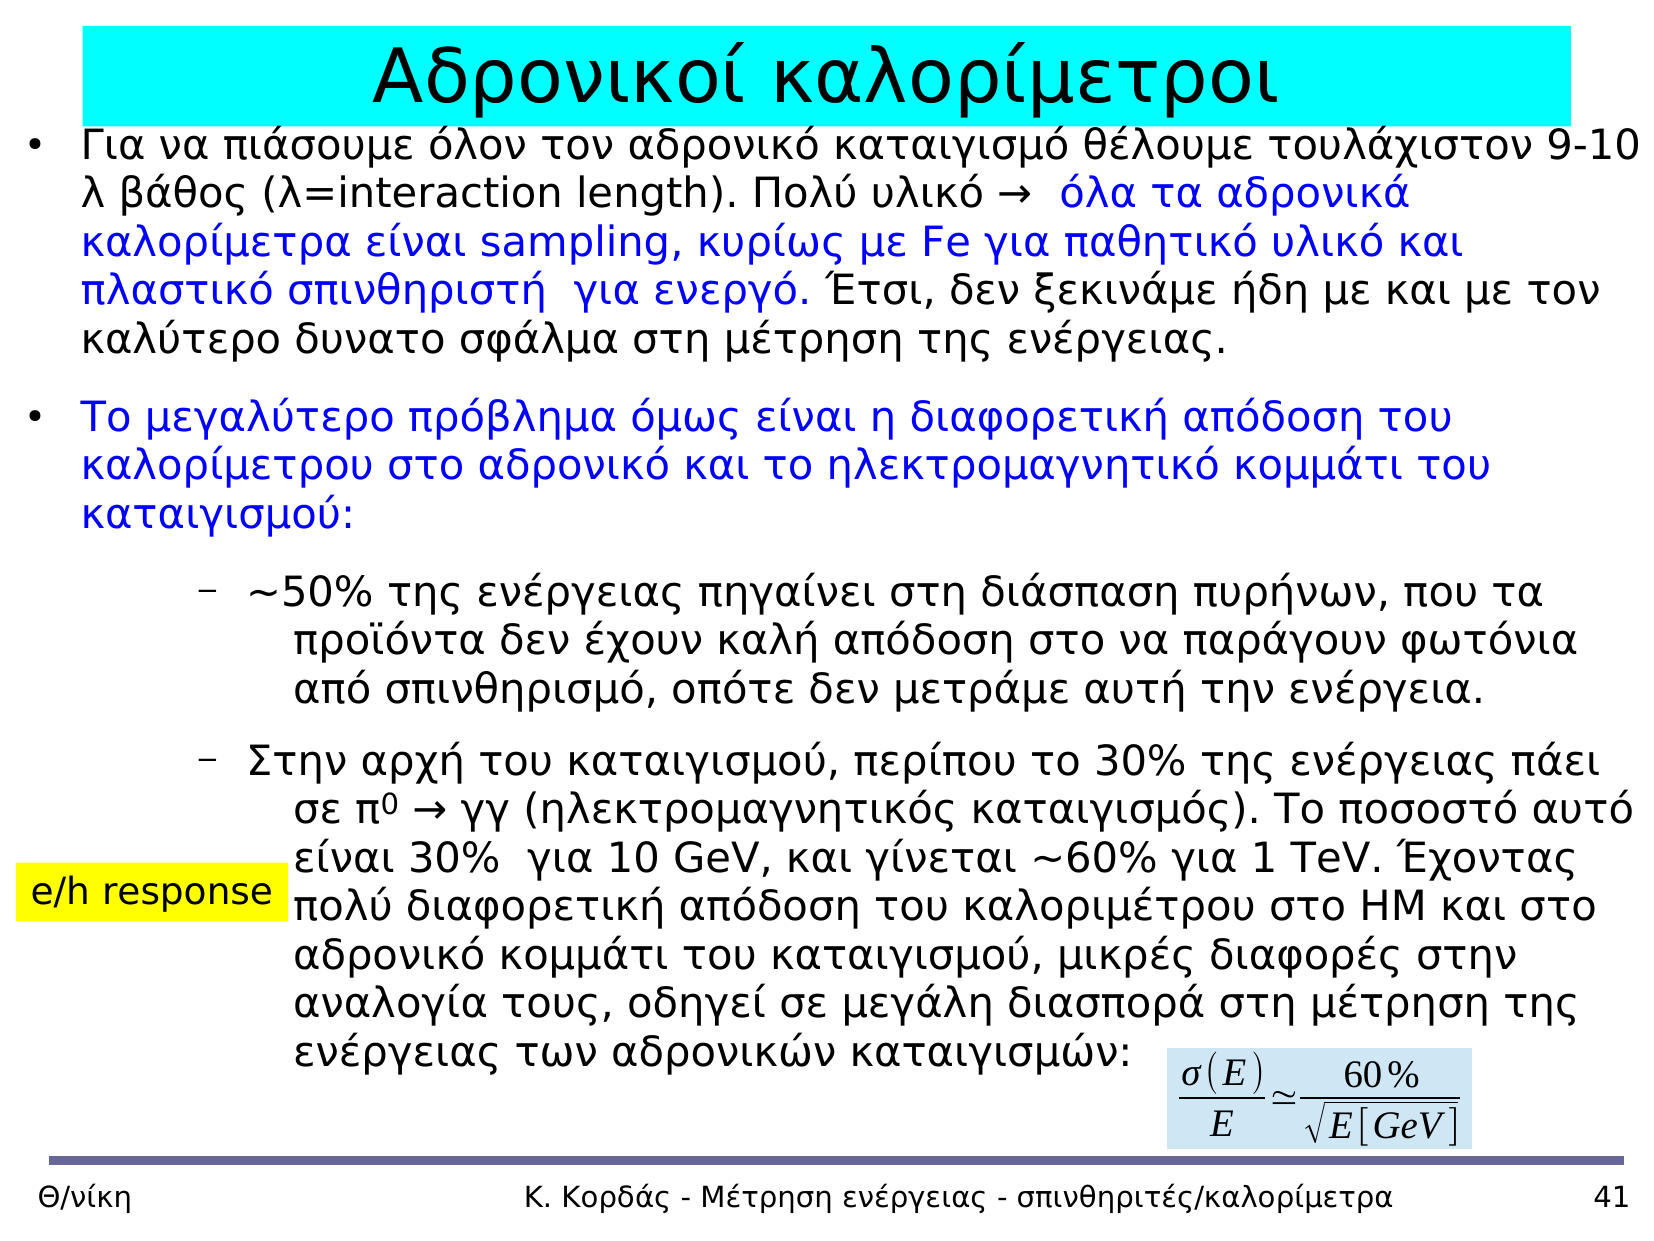

# Αδρονικοί καλορίμετροι
Για να πιάσουμε όλον τον αδρονικό καταιγισμό θέλουμε τουλάχιστον 9-10 λ βάθος (λ=interaction length). Πολύ υλικό → όλα τα αδρονικά καλορίμετρα είναι sampling, κυρίως με Fe για παθητικό υλικό και πλαστικό σπινθηριστή για ενεργό. Έτσι, δεν ξεκινάμε ήδη με και με τον καλύτερο δυνατο σφάλμα στη μέτρηση της ενέργειας.
Το μεγαλύτερο πρόβλημα όμως είναι η διαφορετική απόδοση του καλορίμετρου στο αδρονικό και το ηλεκτρομαγνητικό κομμάτι του καταιγισμού:
~50% της ενέργειας πηγαίνει στη διάσπαση πυρήνων, που τα προϊόντα δεν έχουν καλή απόδοση στο να παράγουν φωτόνια από σπινθηρισμό, οπότε δεν μετράμε αυτή την ενέργεια.
Στην αρχή του καταιγισμού, περίπου το 30% της ενέργειας πάει σε π0 → γγ (ηλεκτρομαγνητικός καταιγισμός). Το ποσοστό αυτό είναι 30% για 10 GeV, και γίνεται ~60% για 1 TeV. Έχοντας πολύ διαφορετική απόδοση του καλοριμέτρου στο ΗΜ και στο αδρονικό κομμάτι του καταιγισμού, μικρές διαφορές στην αναλογία τους, οδηγεί σε μεγάλη διασπορά στη μέτρηση της ενέργειας των αδρονικών καταιγισμών:
e/h response
Θ/νίκη
Κ. Κορδάς - Μέτρηση ενέργειας - σπινθηριτές/καλορίμετρα
41